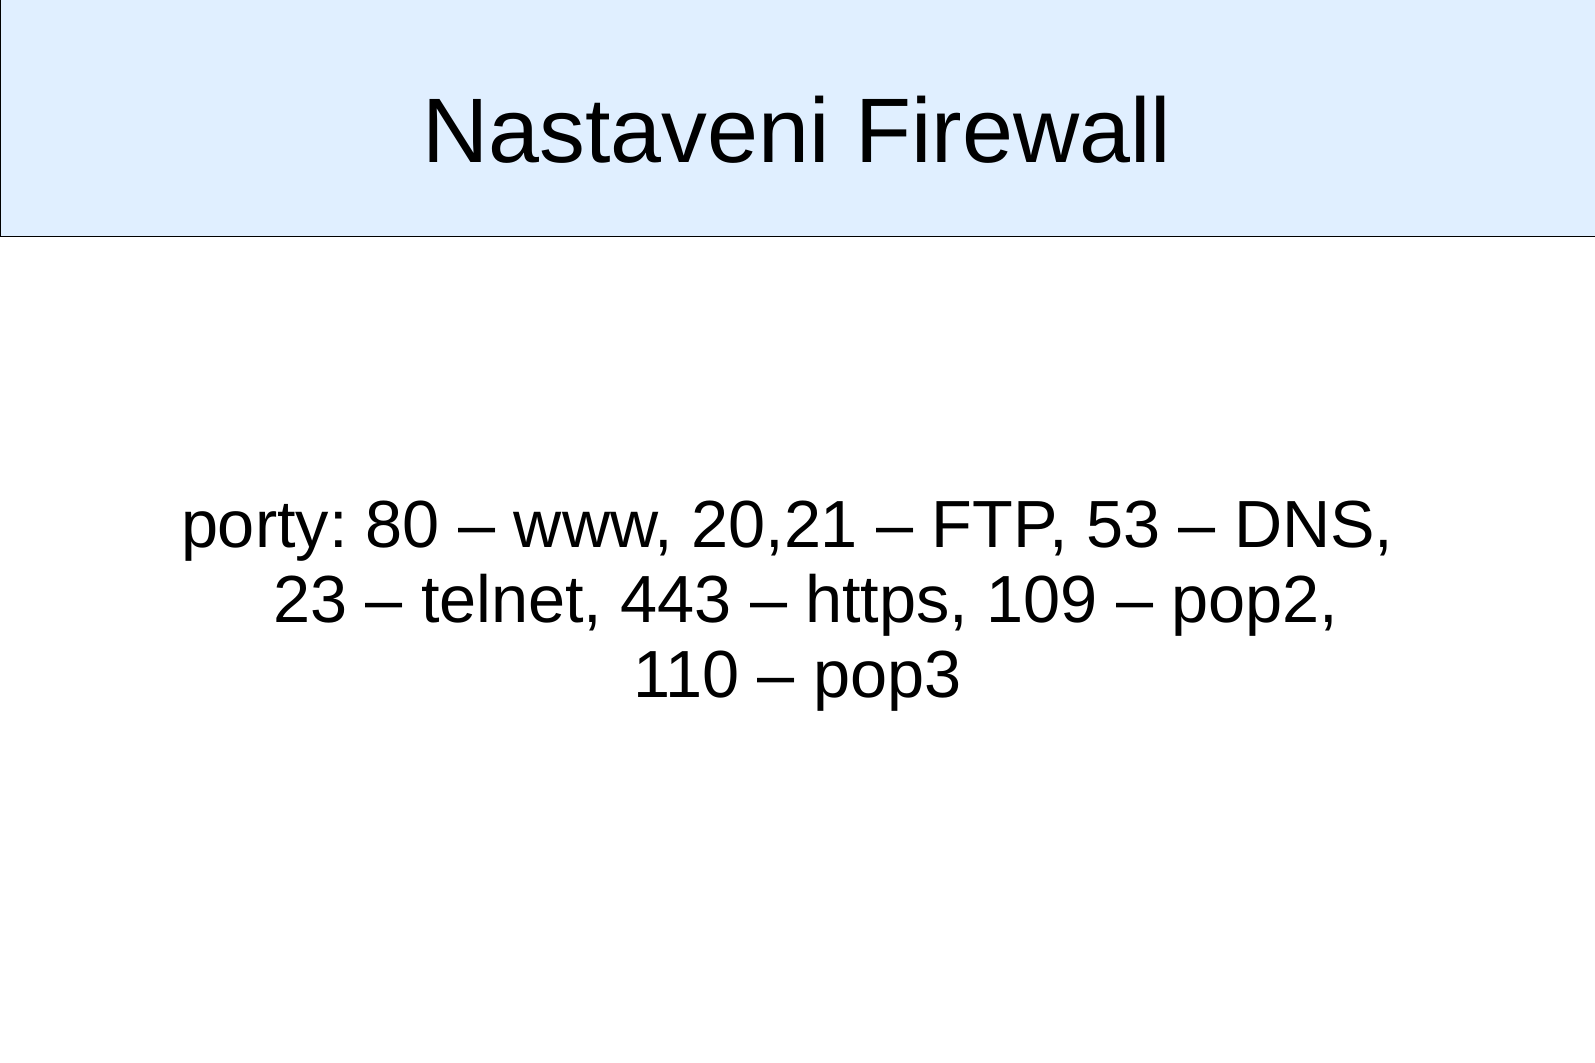

# Nastaveni Firewall
porty: 80 – www, 20,21 – FTP, 53 – DNS,
 23 – telnet, 443 – https, 109 – pop2,
110 – pop3